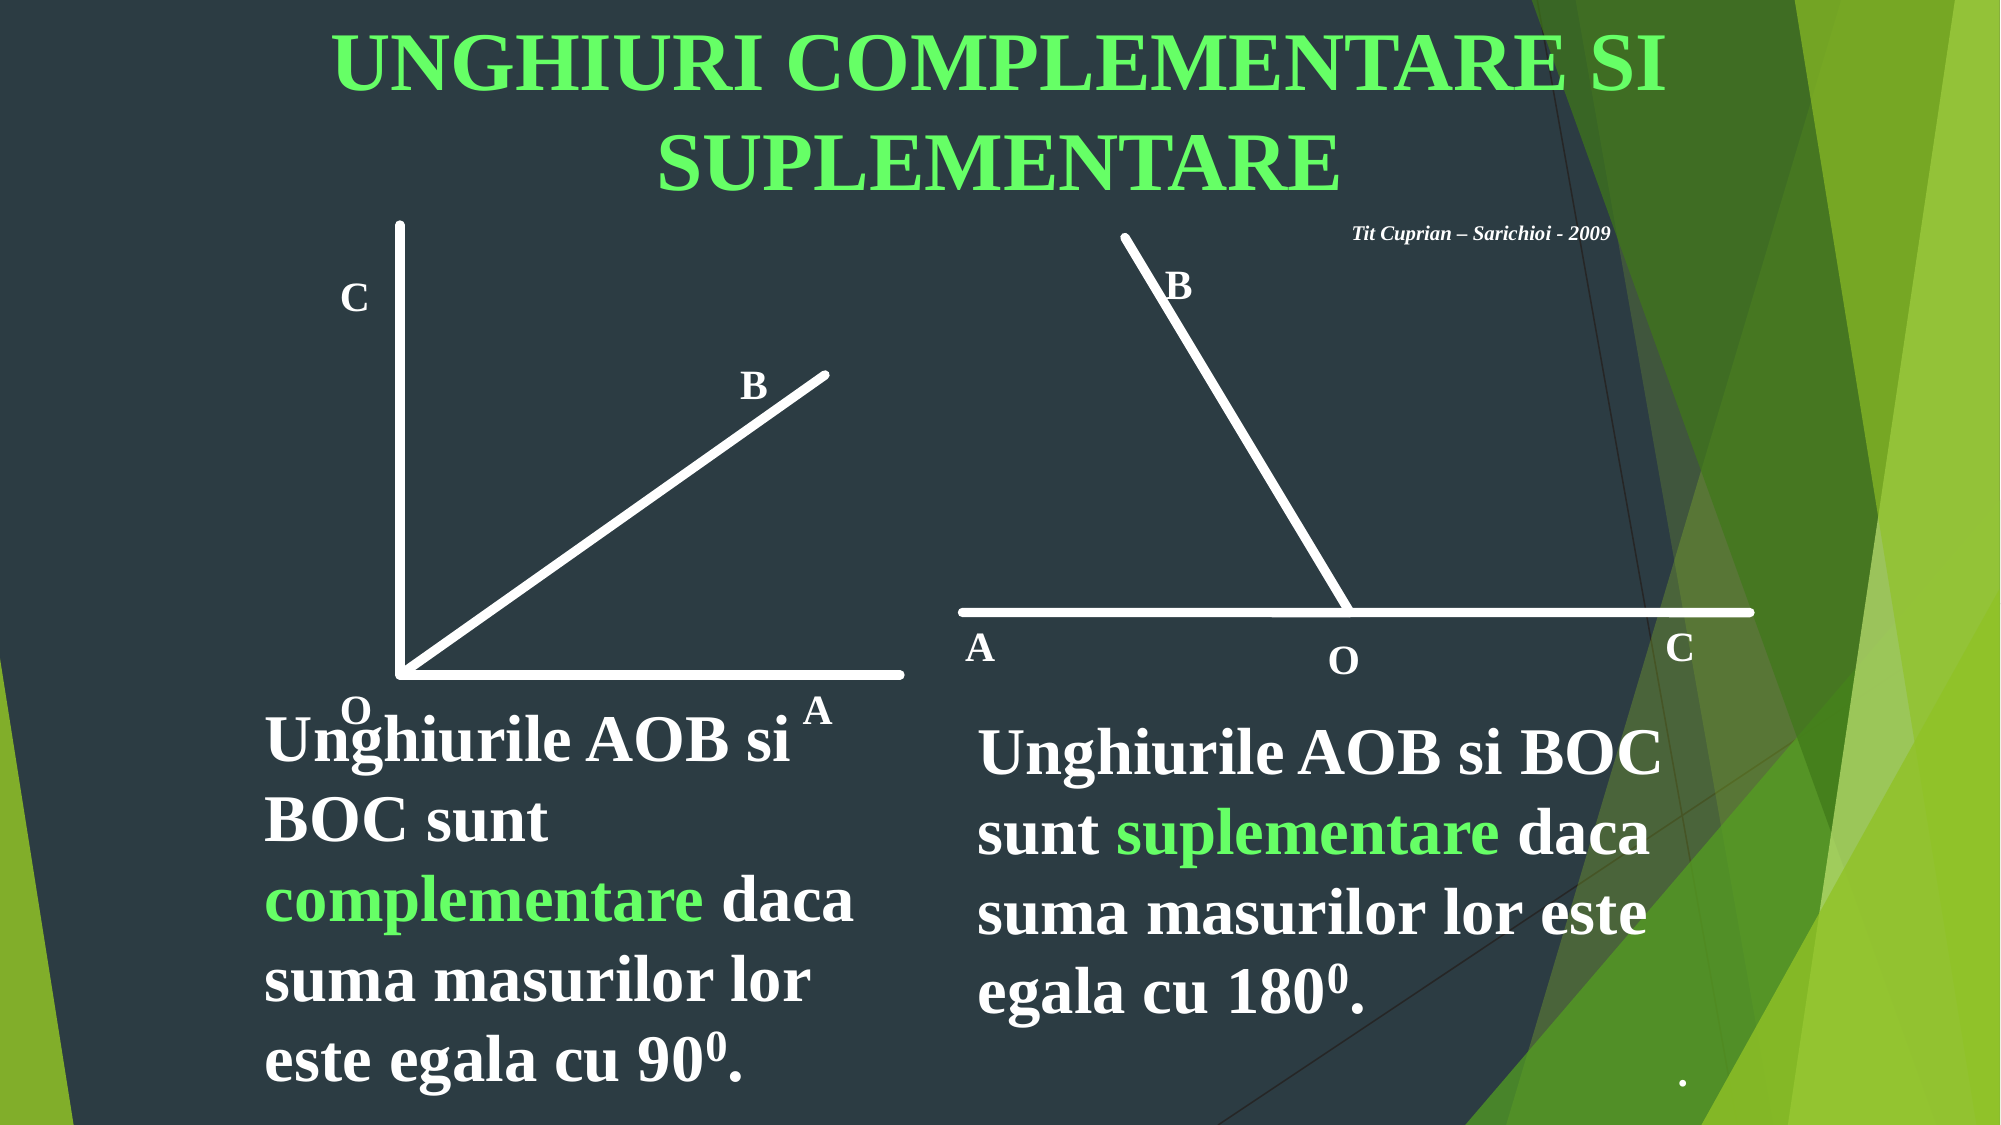

UNGHIURI COMPLEMENTARE SI SUPLEMENTARE
Tit Cuprian – Sarichioi - 2009
B
C
B
A
C
O
O
A
Unghiurile AOB si BOC sunt complementare daca suma masurilor lor este egala cu 900.
Unghiurile AOB si BOC sunt suplementare daca suma masurilor lor este egala cu 1800.
.